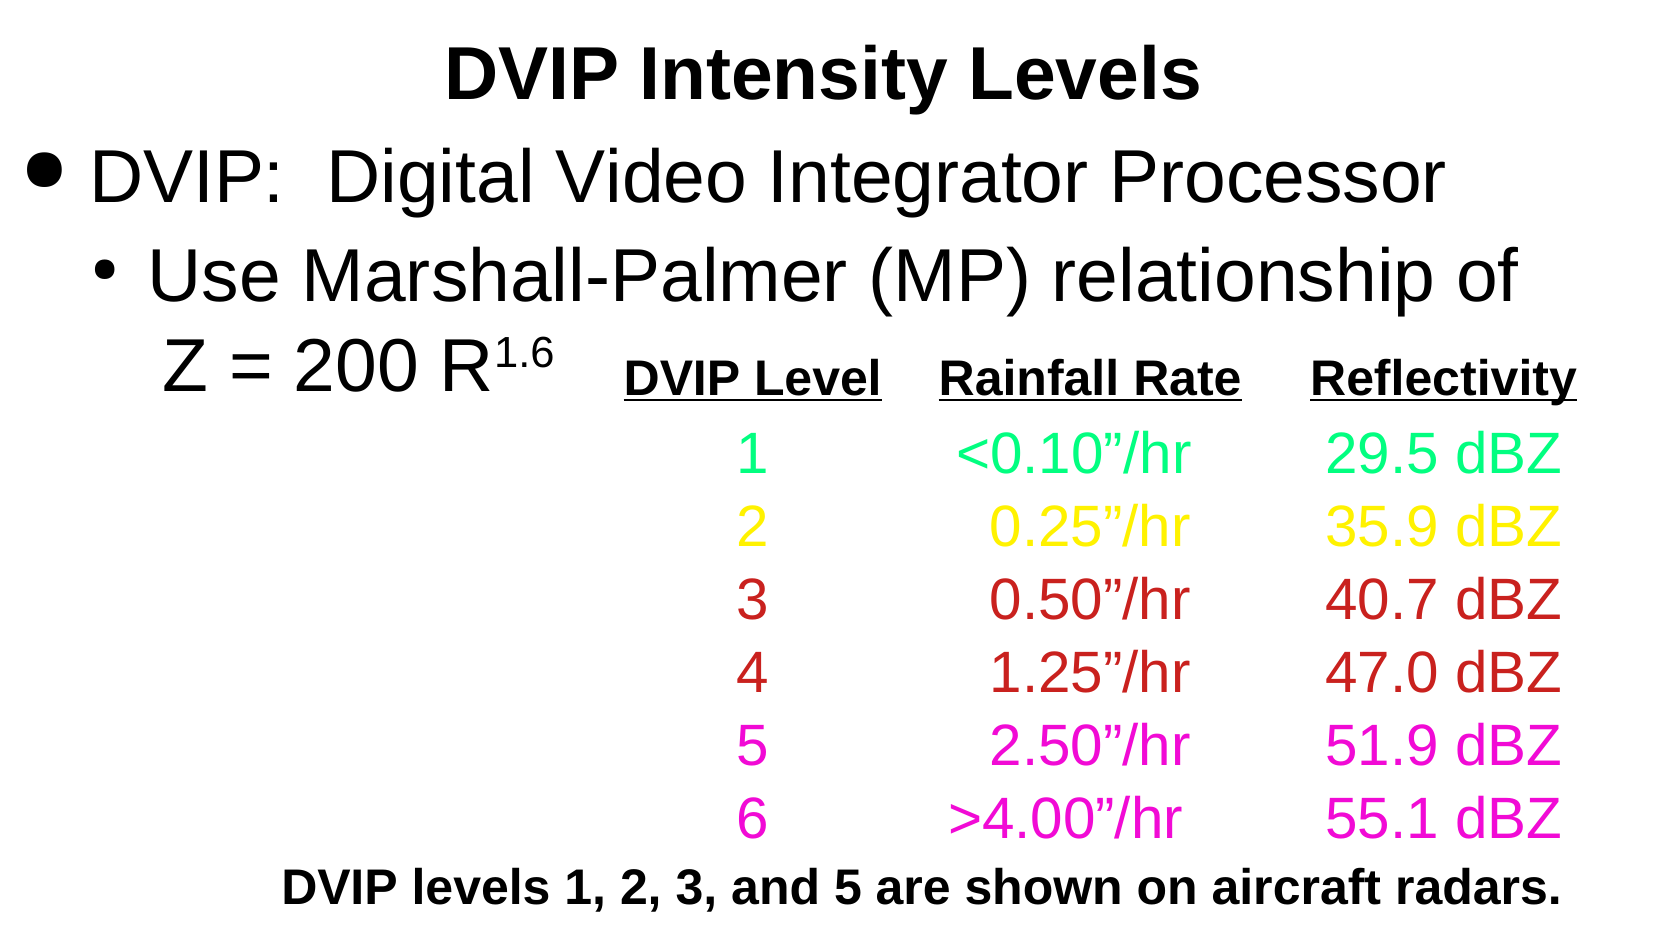

# DVIP Intensity Levels
 DVIP: Digital Video Integrator Processor
 Use Marshall-Palmer (MP) relationship of Z = 200 R1.6
| DVIP Level | Rainfall Rate | Reflectivity |
| --- | --- | --- |
| 1 | <0.10”/hr | 29.5 dBZ |
| 2 | 0.25”/hr | 35.9 dBZ |
| 3 | 0.50”/hr | 40.7 dBZ |
| 4 | 1.25”/hr | 47.0 dBZ |
| 5 | 2.50”/hr | 51.9 dBZ |
| 6 | >4.00”/hr | 55.1 dBZ |
DVIP levels 1, 2, 3, and 5 are shown on aircraft radars.